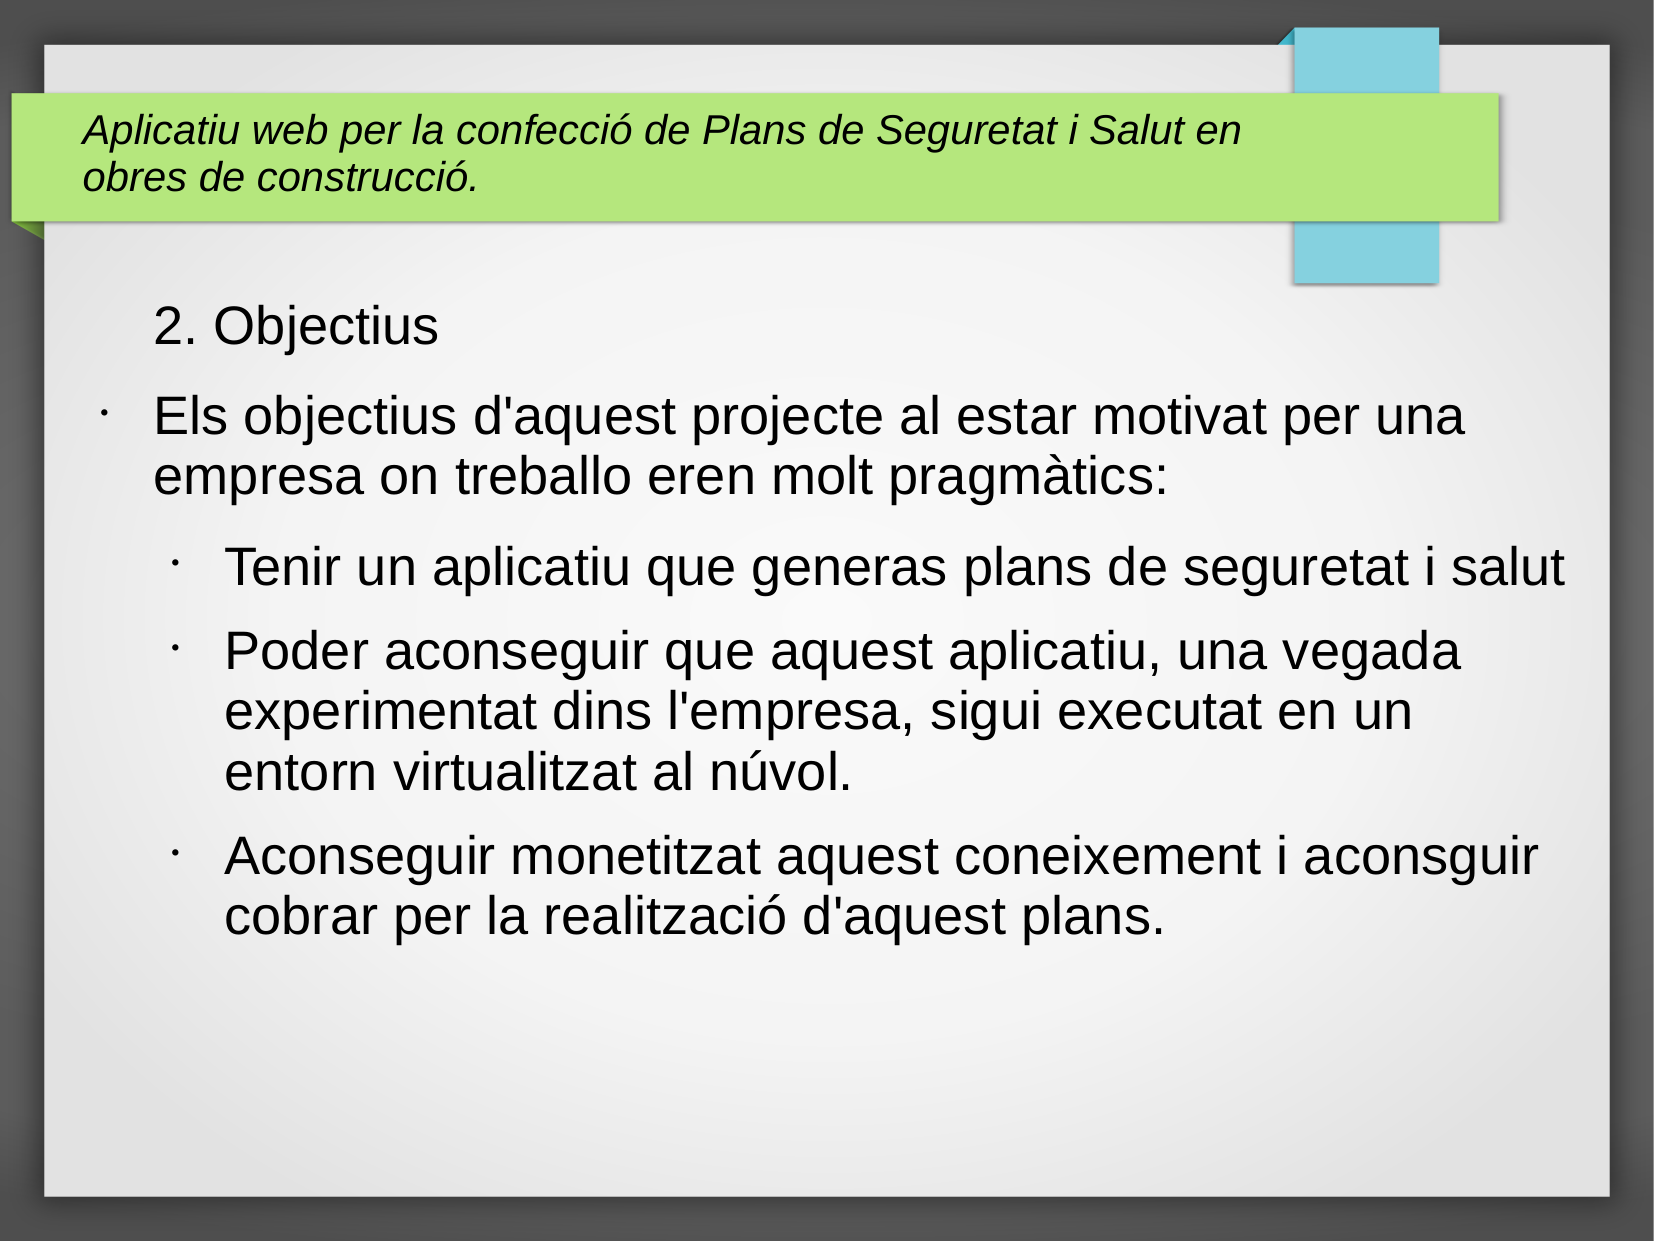

# Aplicatiu web per la confecció de Plans de Seguretat i Salut en obres de construcció.
2. Objectius
Els objectius d'aquest projecte al estar motivat per una empresa on treballo eren molt pragmàtics:
Tenir un aplicatiu que generas plans de seguretat i salut
Poder aconseguir que aquest aplicatiu, una vegada experimentat dins l'empresa, sigui executat en un entorn virtualitzat al núvol.
Aconseguir monetitzat aquest coneixement i aconsguir cobrar per la realització d'aquest plans.